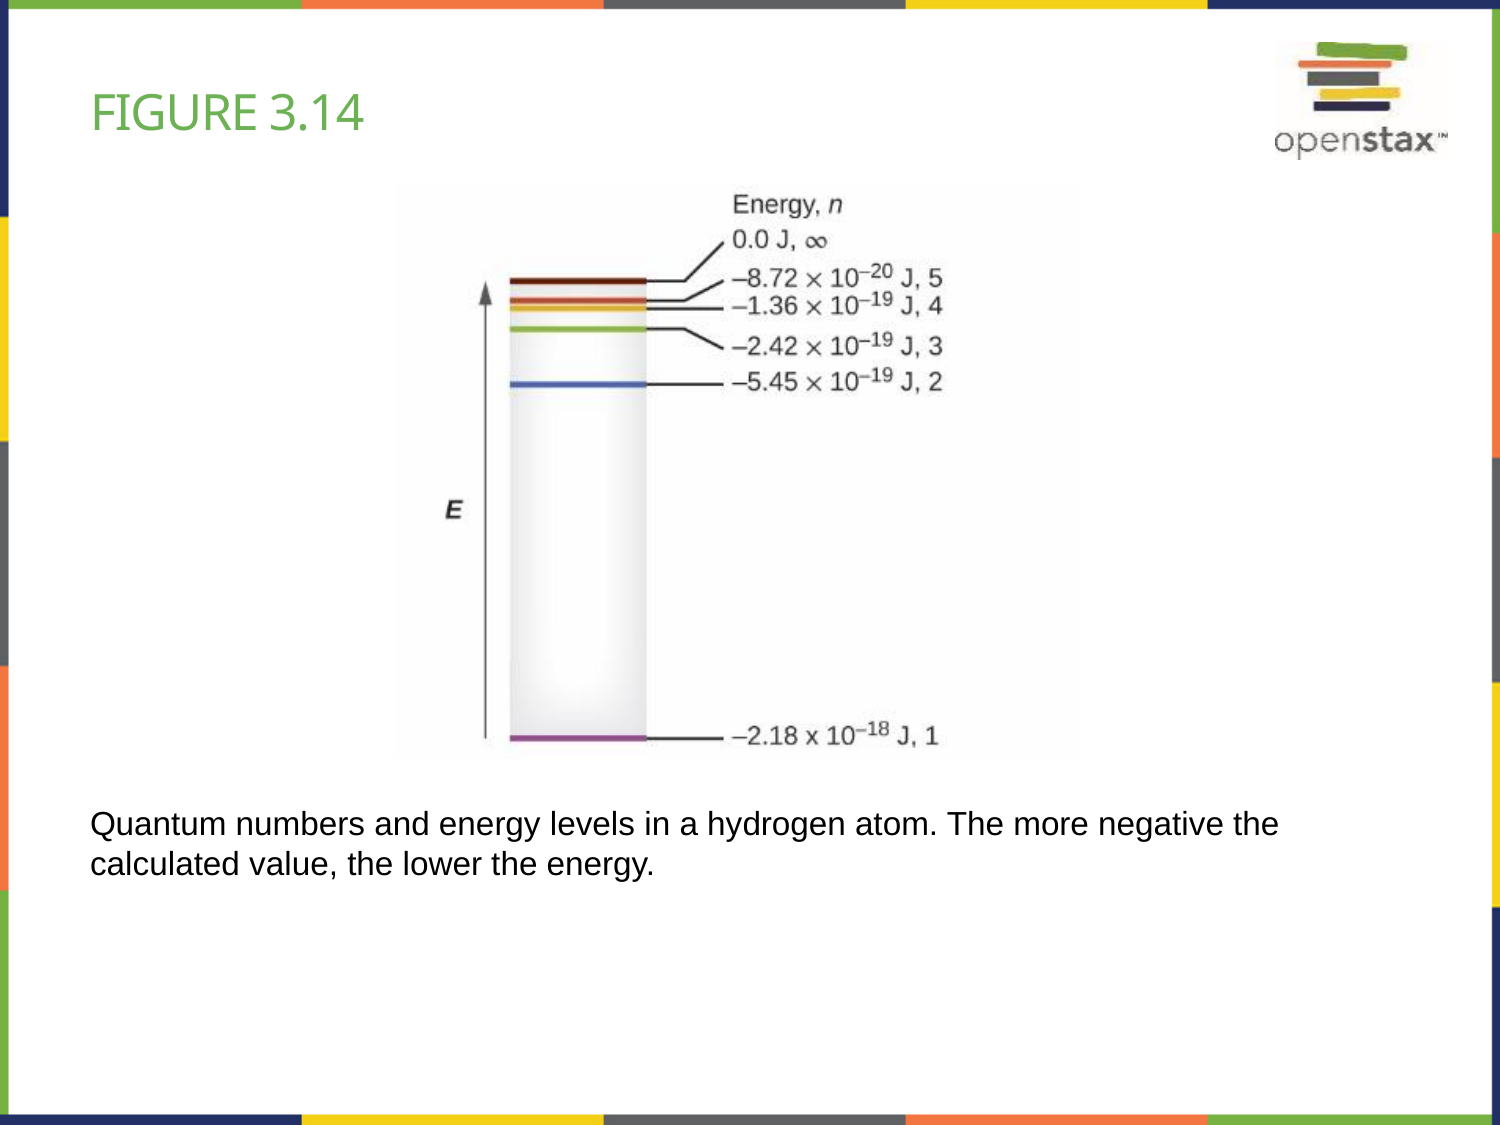

# Figure 3.14
Quantum numbers and energy levels in a hydrogen atom. The more negative the calculated value, the lower the energy.